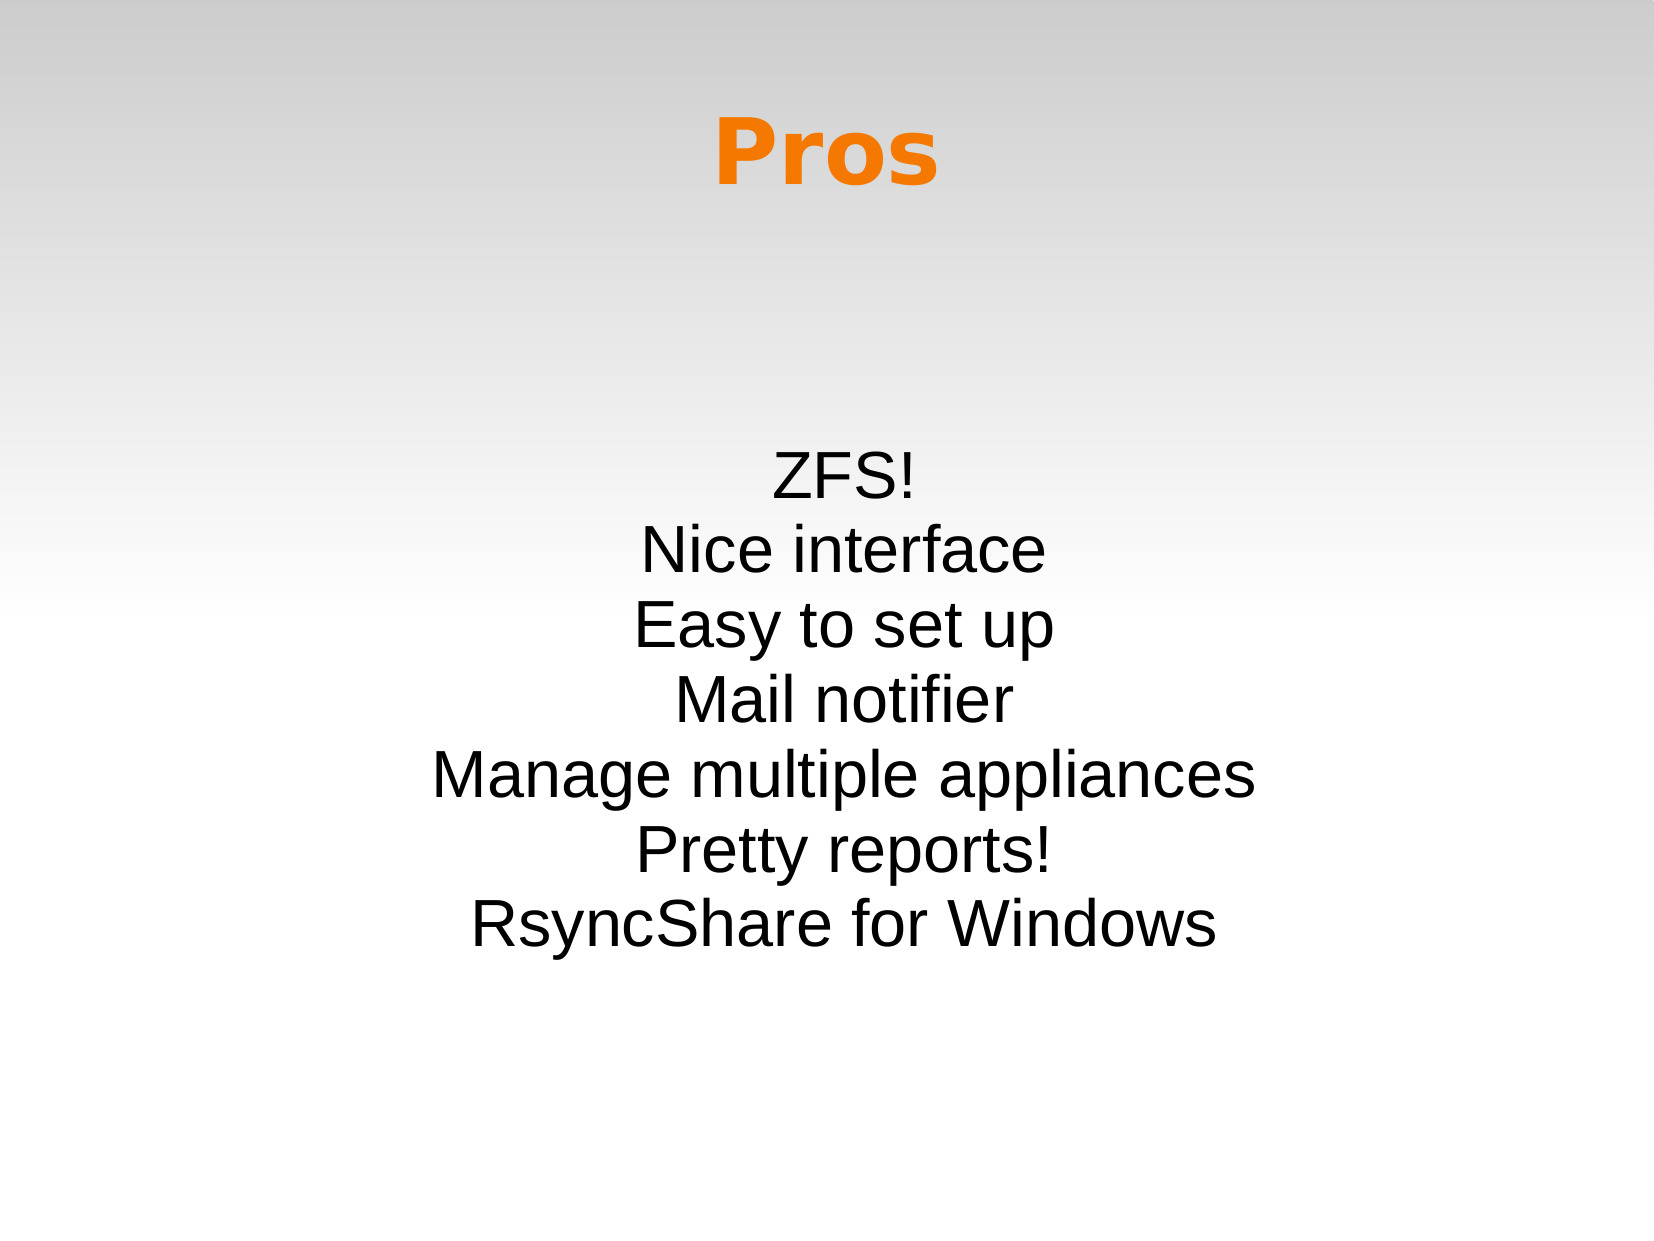

# Pros
ZFS!
Nice interface
Easy to set up
Mail notifier
Manage multiple appliances
Pretty reports!
RsyncShare for Windows